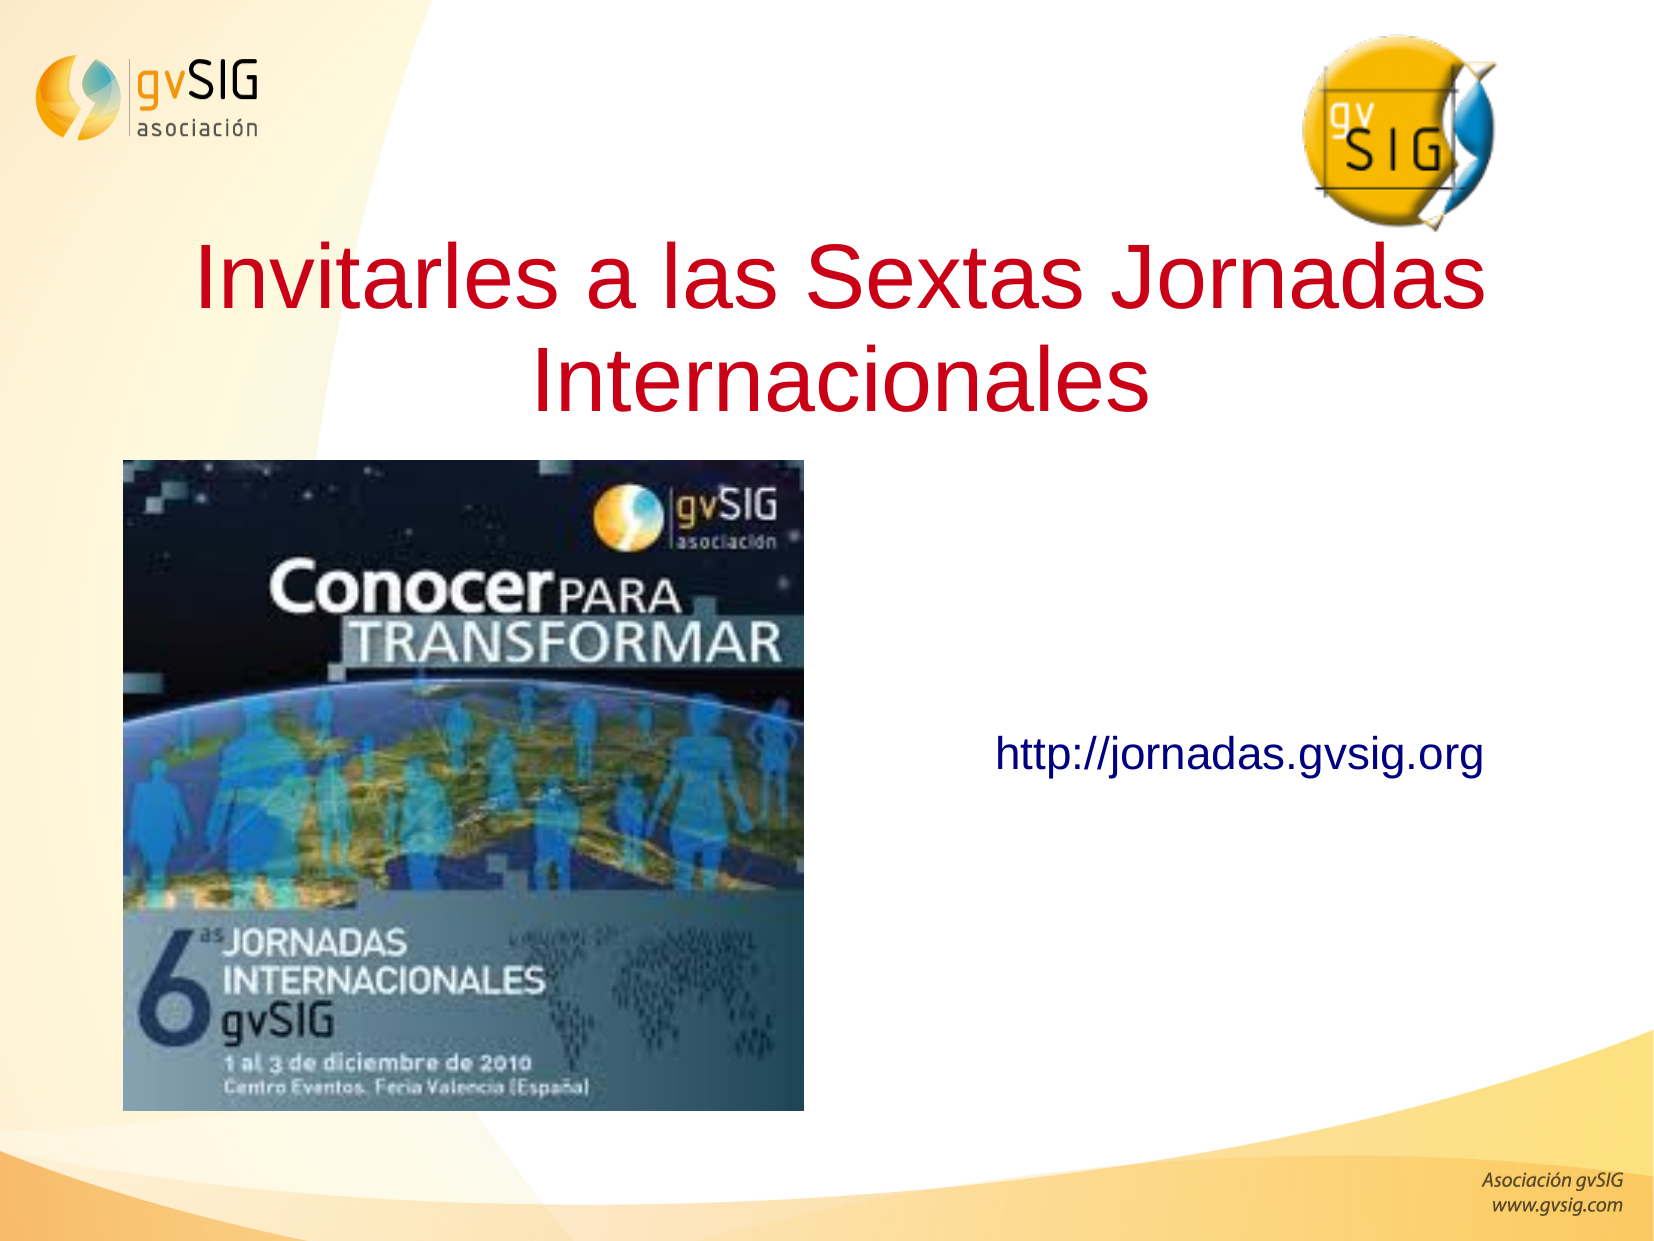

Invitarles a las Sextas Jornadas Internacionales
http://jornadas.gvsig.org